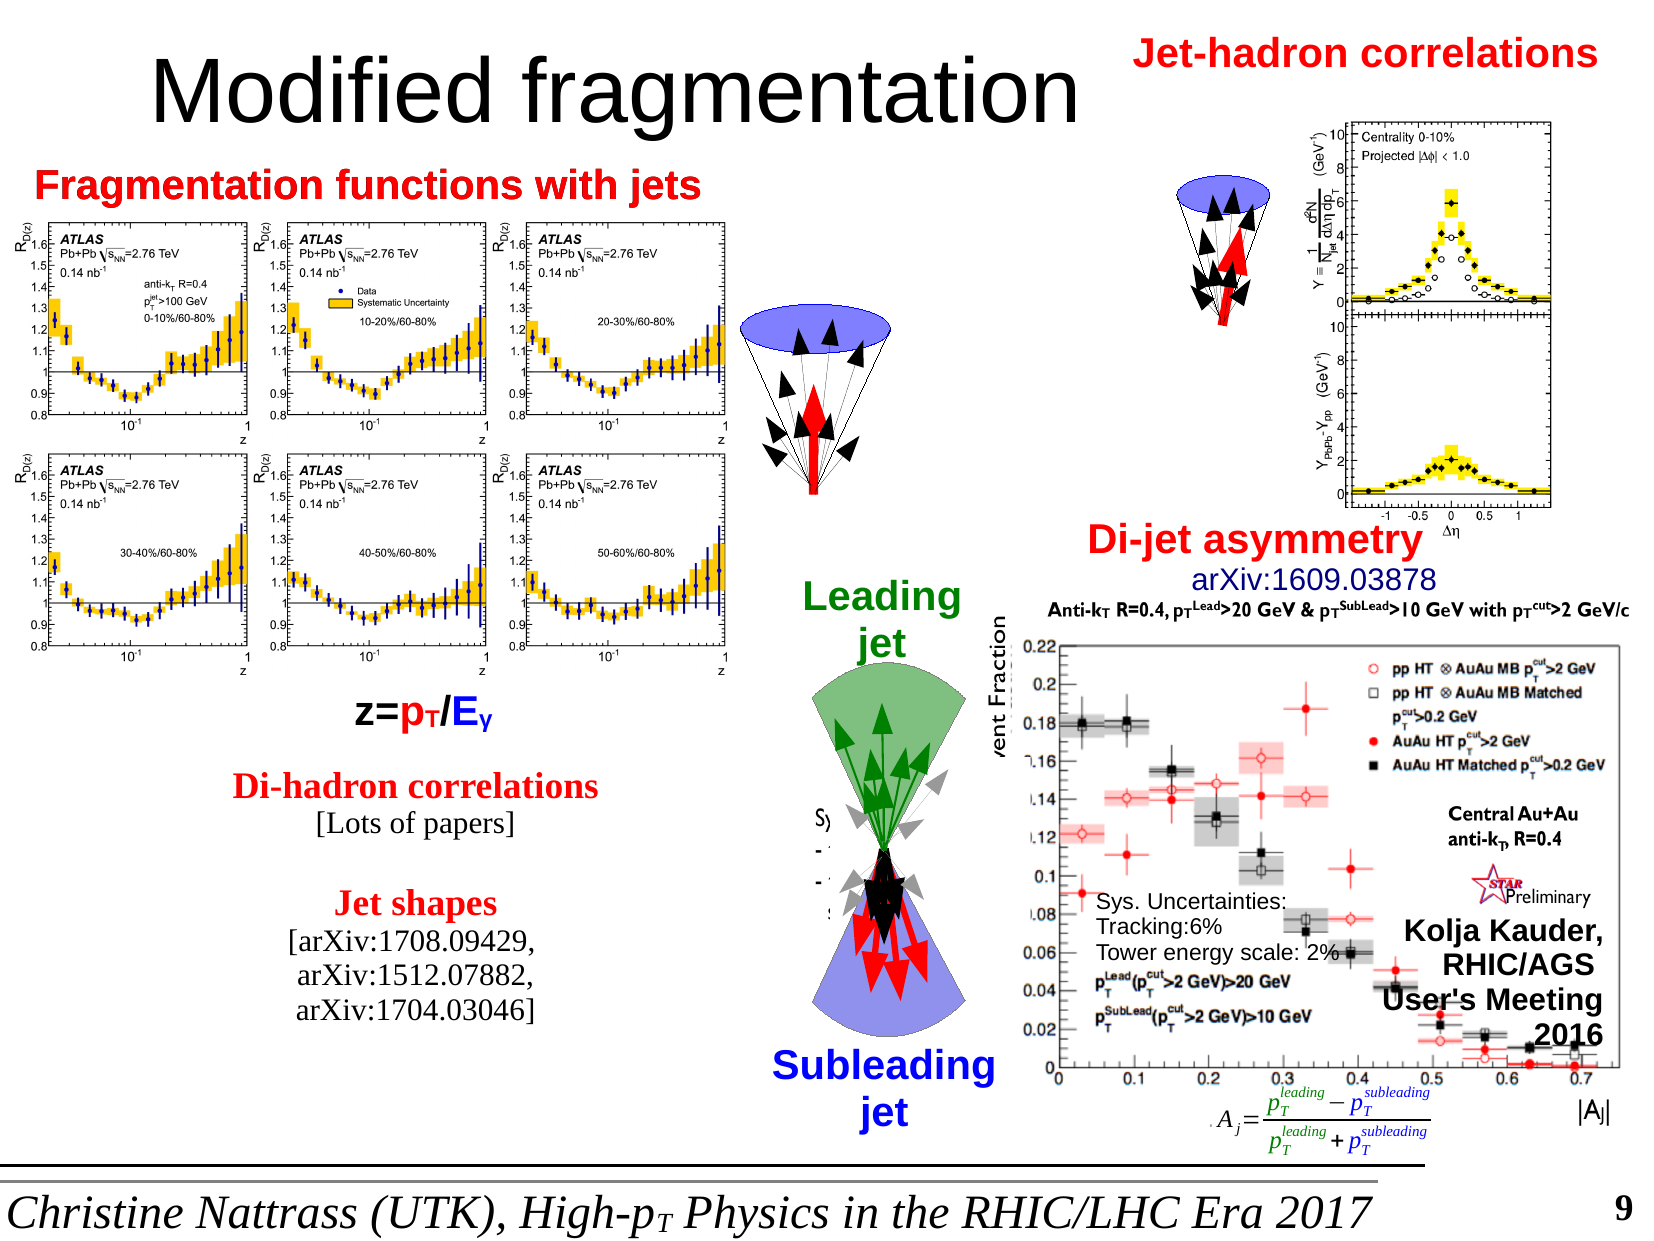

Jet-hadron correlations
# Modified fragmentation
Fragmentation functions with jets
Fragmentation functions with jets
arXiv:1609.03878
Kolja Kauder, RHIC/AGS
User's Meeting 2016
Sys. Uncertainties:
Tracking:6%
Tower energy scale: 2%
Leading jet
Subleading jet
Di-jet asymmetry
z=pT/Eγ
Di-hadron correlations
[Lots of papers]
Jet shapes
[arXiv:1708.09429,
arXiv:1512.07882,
arXiv:1704.03046]